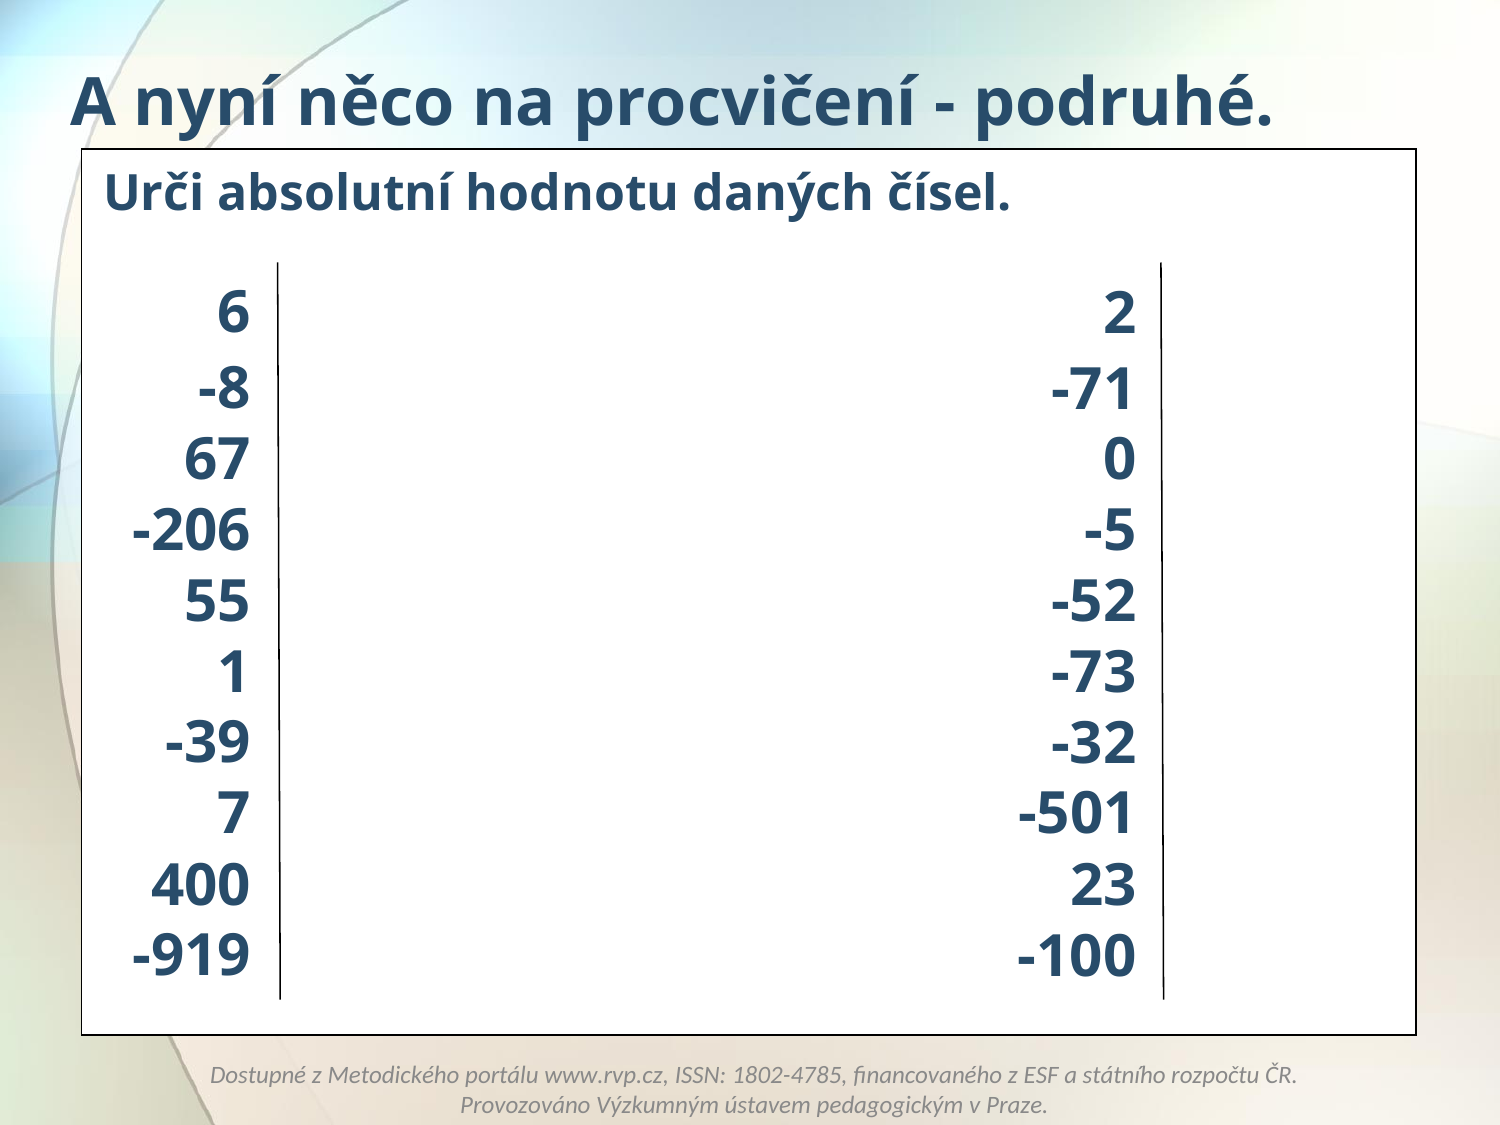

A nyní něco na procvičení - podruhé.
Urči absolutní hodnotu daných čísel.
6
2
-8
-71
67
0
-206
-5
55
-52
1
-73
-39
-32
7
-501
400
23
-919
-100